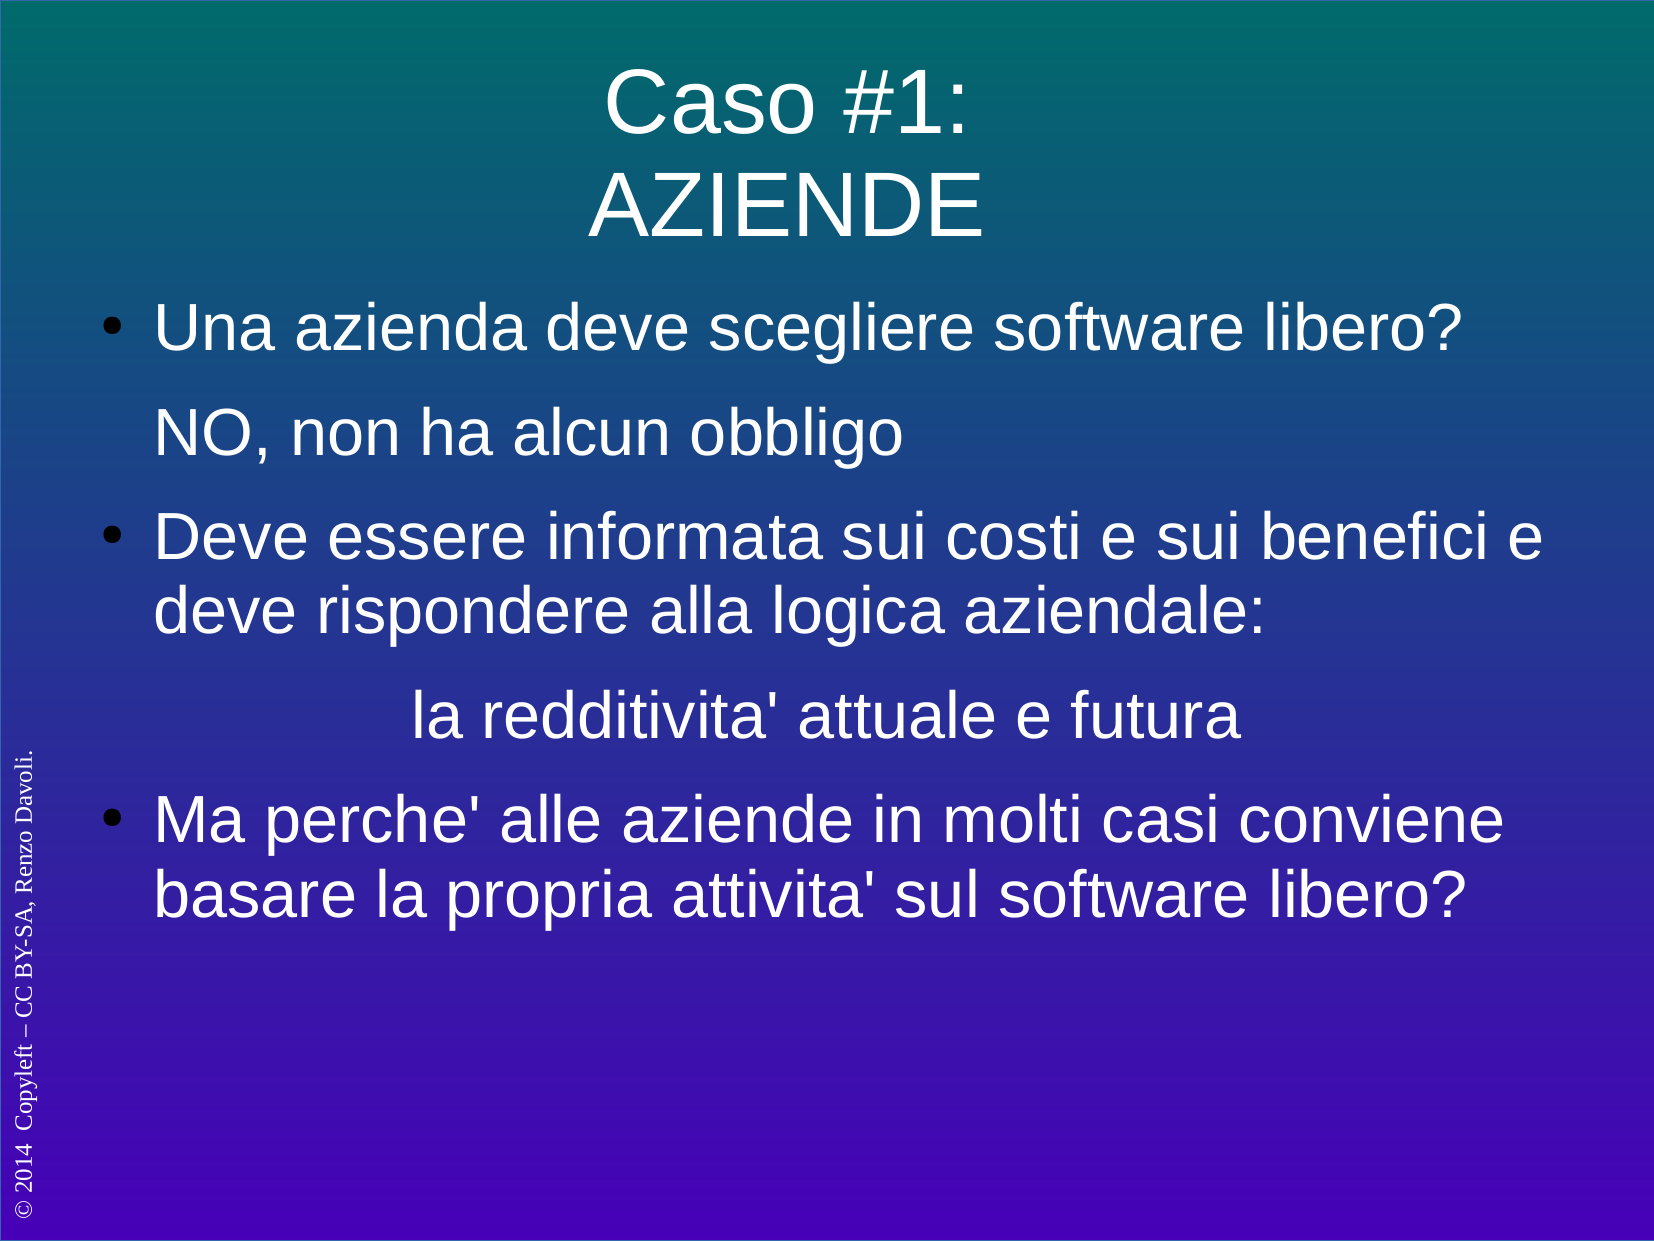

# Caso #1: AZIENDE
Una azienda deve scegliere software libero?
NO, non ha alcun obbligo
Deve essere informata sui costi e sui benefici e deve rispondere alla logica aziendale:
la redditivita' attuale e futura
Ma perche' alle aziende in molti casi conviene basare la propria attivita' sul software libero?